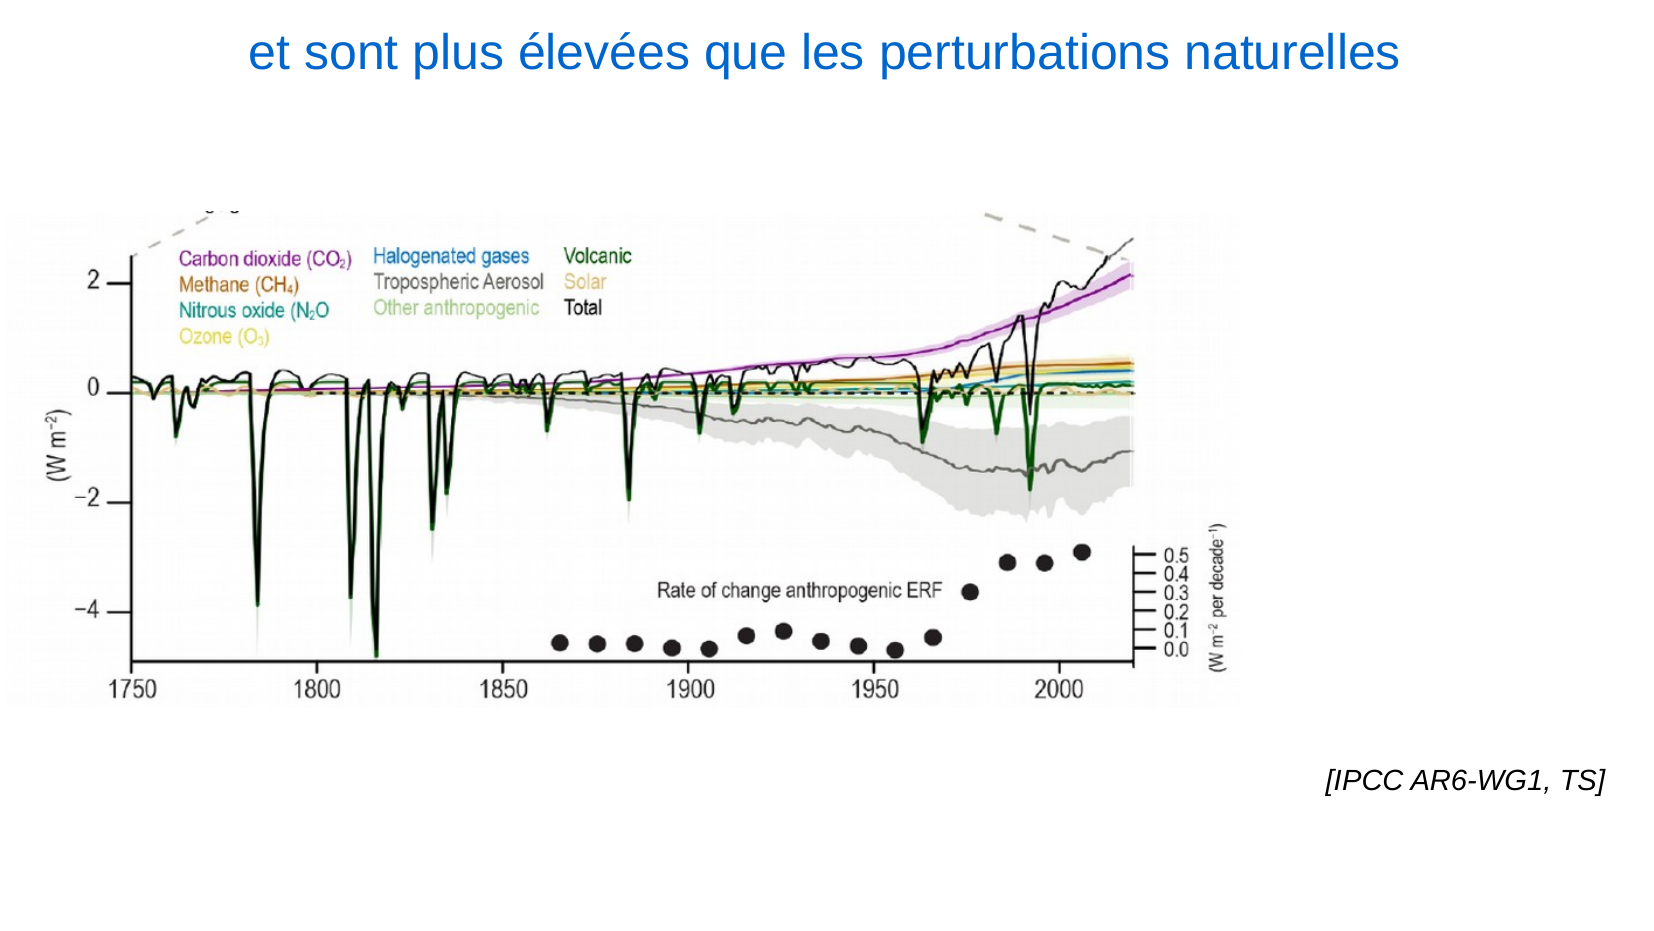

et sont plus élevées que les perturbations naturelles
[IPCC AR6-WG1, TS]